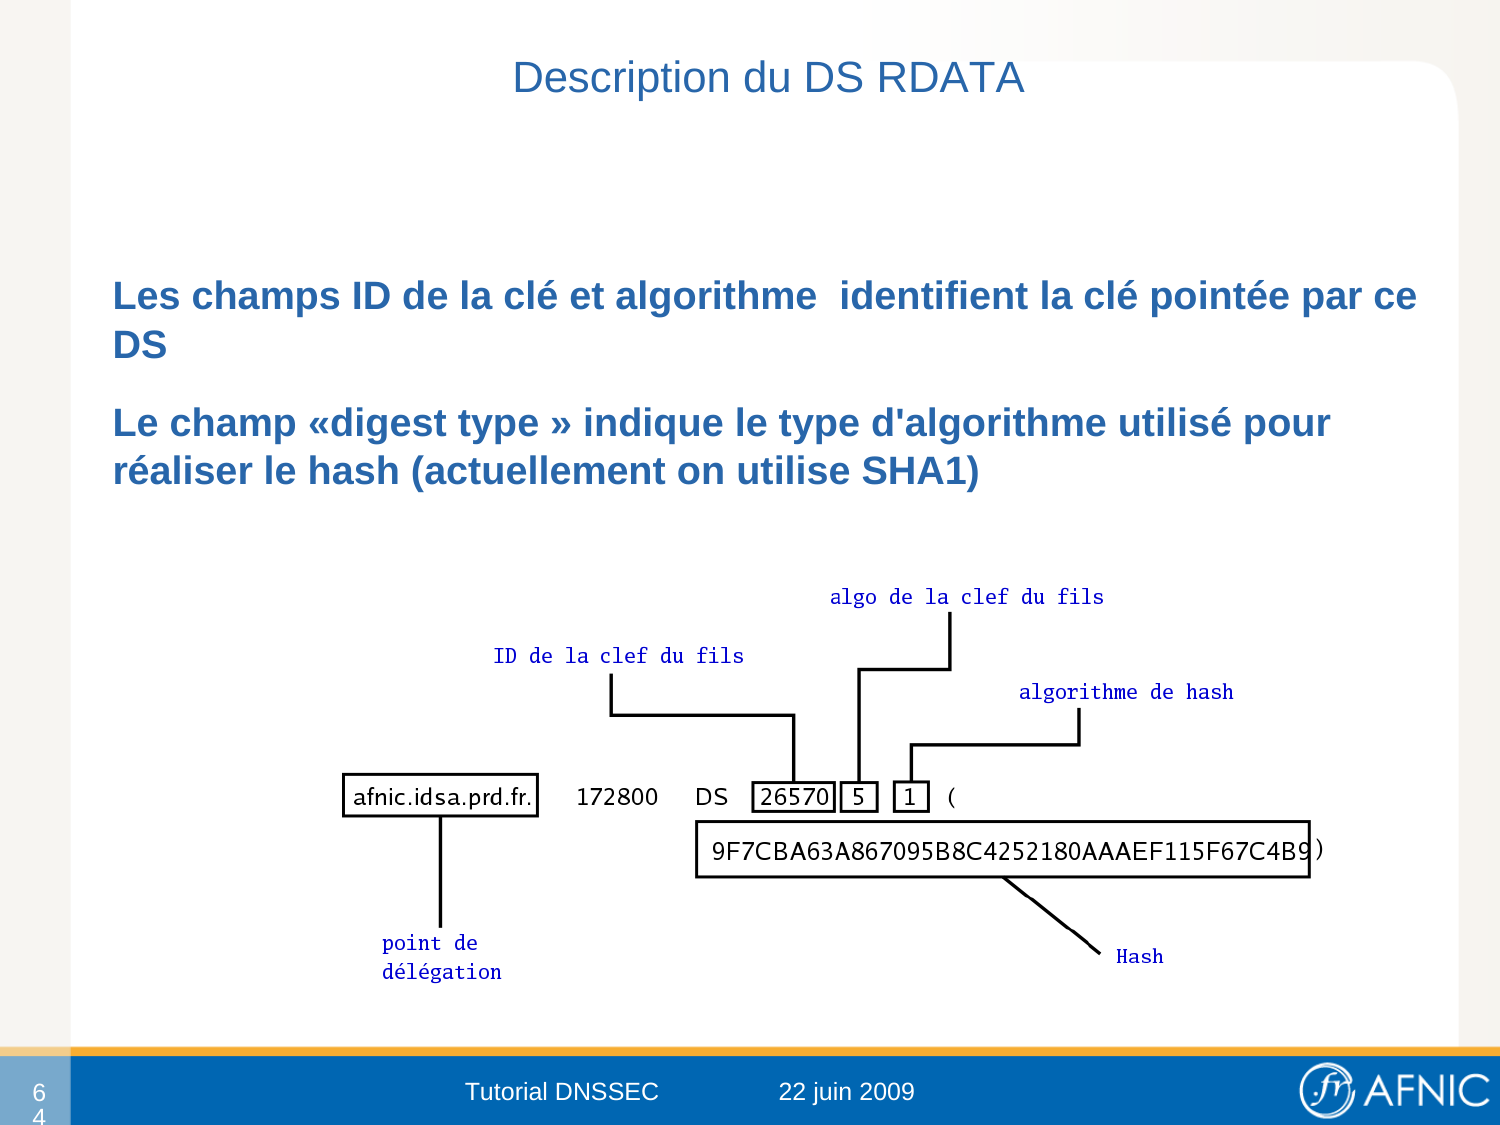

# Description du DS RDATA
Les champs ID de la clé et algorithme identifient la clé pointée par ce DS
Le champ «digest type » indique le type d'algorithme utilisé pour réaliser le hash (actuellement on utilise SHA1)